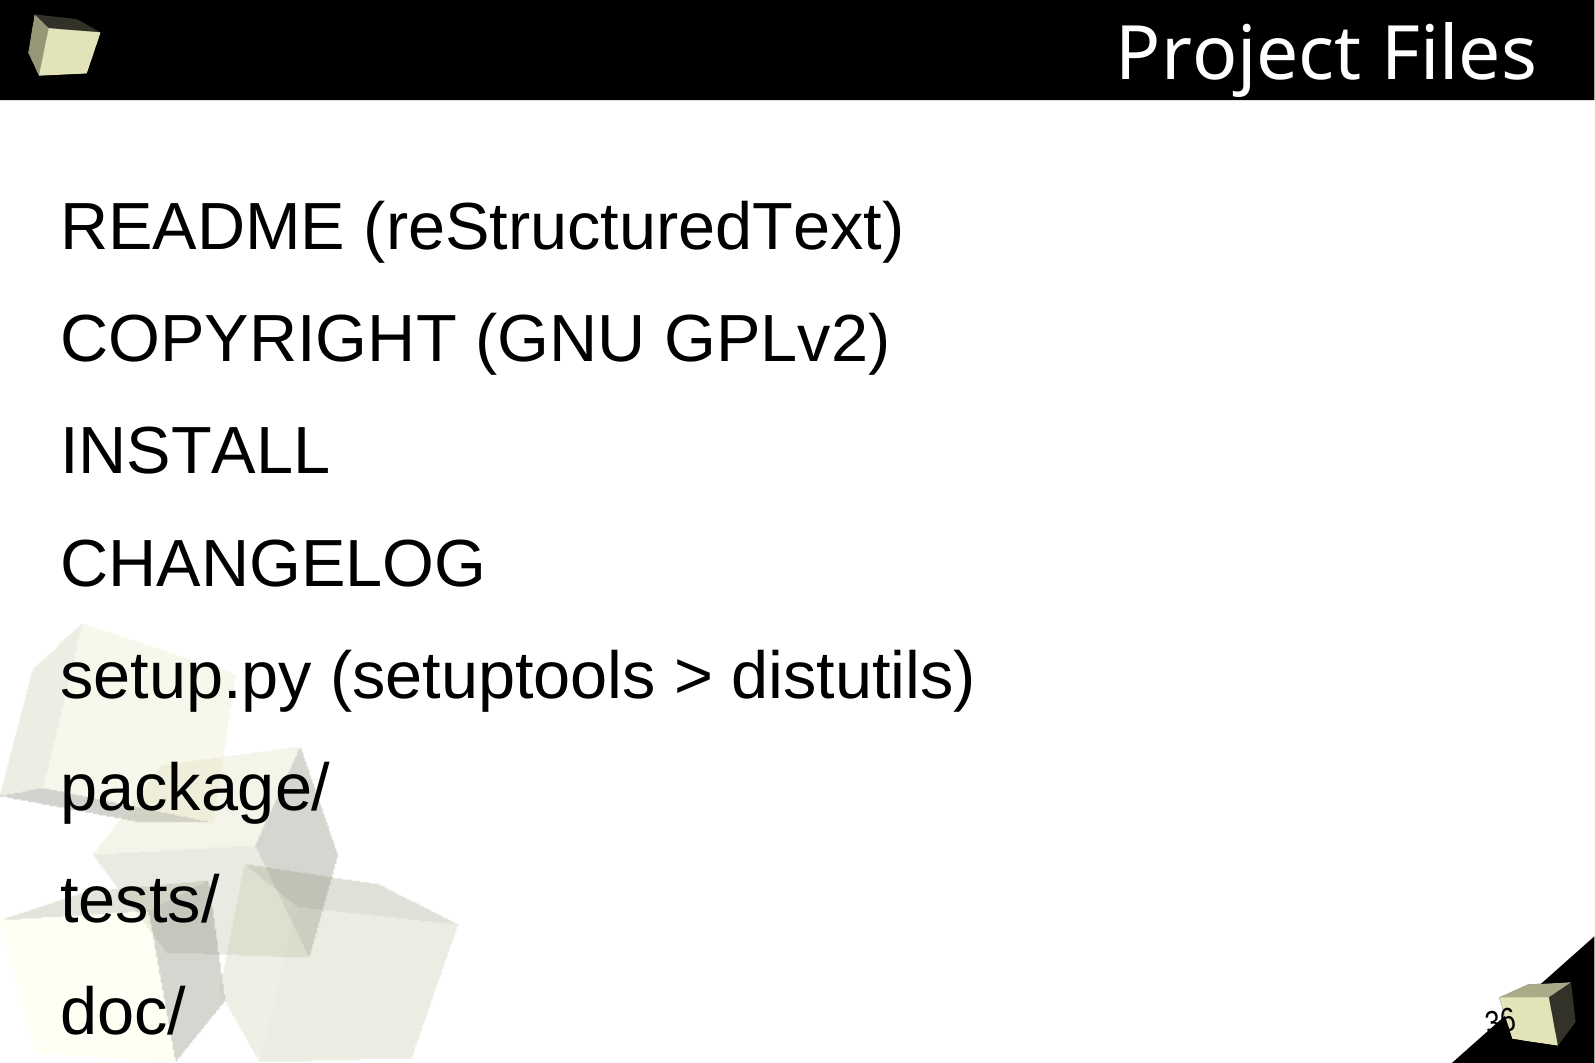

# Project Files
README (reStructuredText)
COPYRIGHT (GNU GPLv2)
INSTALL
CHANGELOG
setup.py (setuptools > distutils)
package/
tests/
doc/